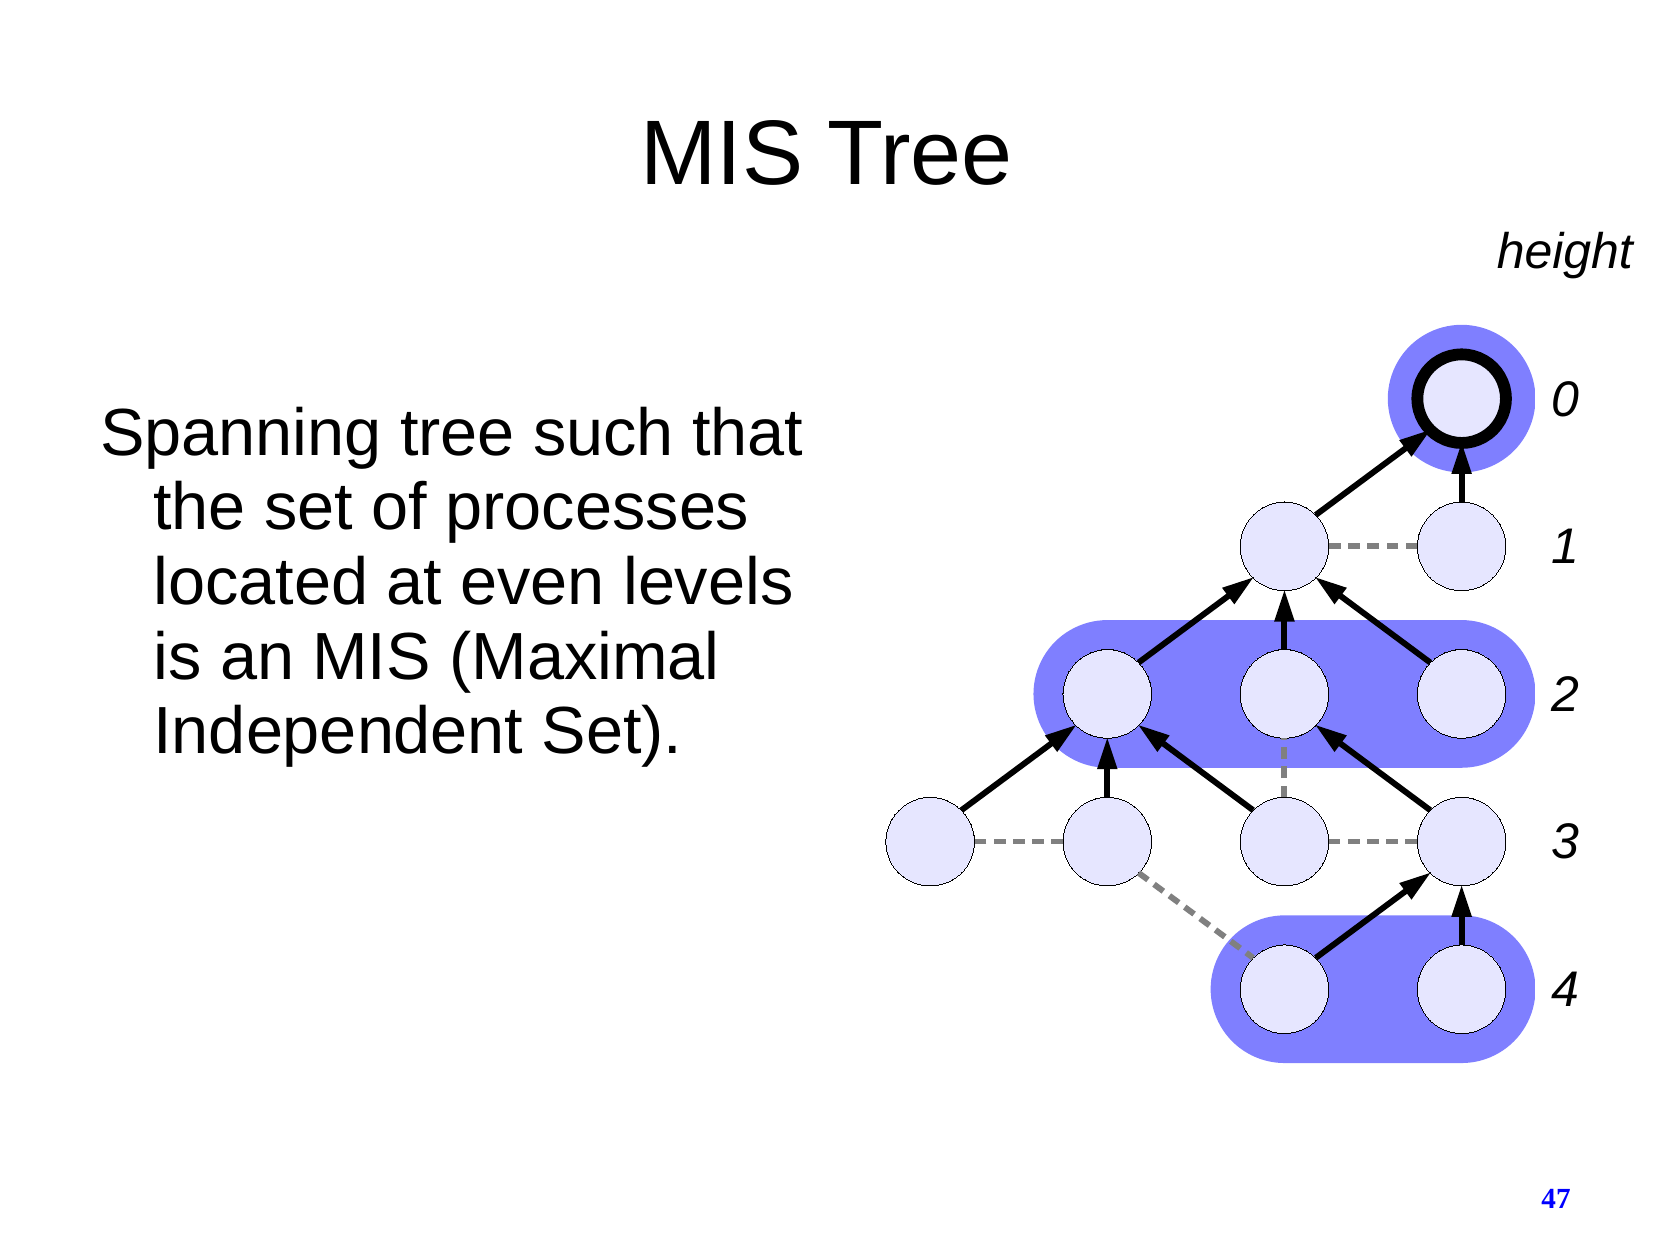

# MIS Tree
height
0
1
2
3
4
Spanning tree such that
the set of processes
located at even levels
is an MIS (Maximal
Independent Set).
47